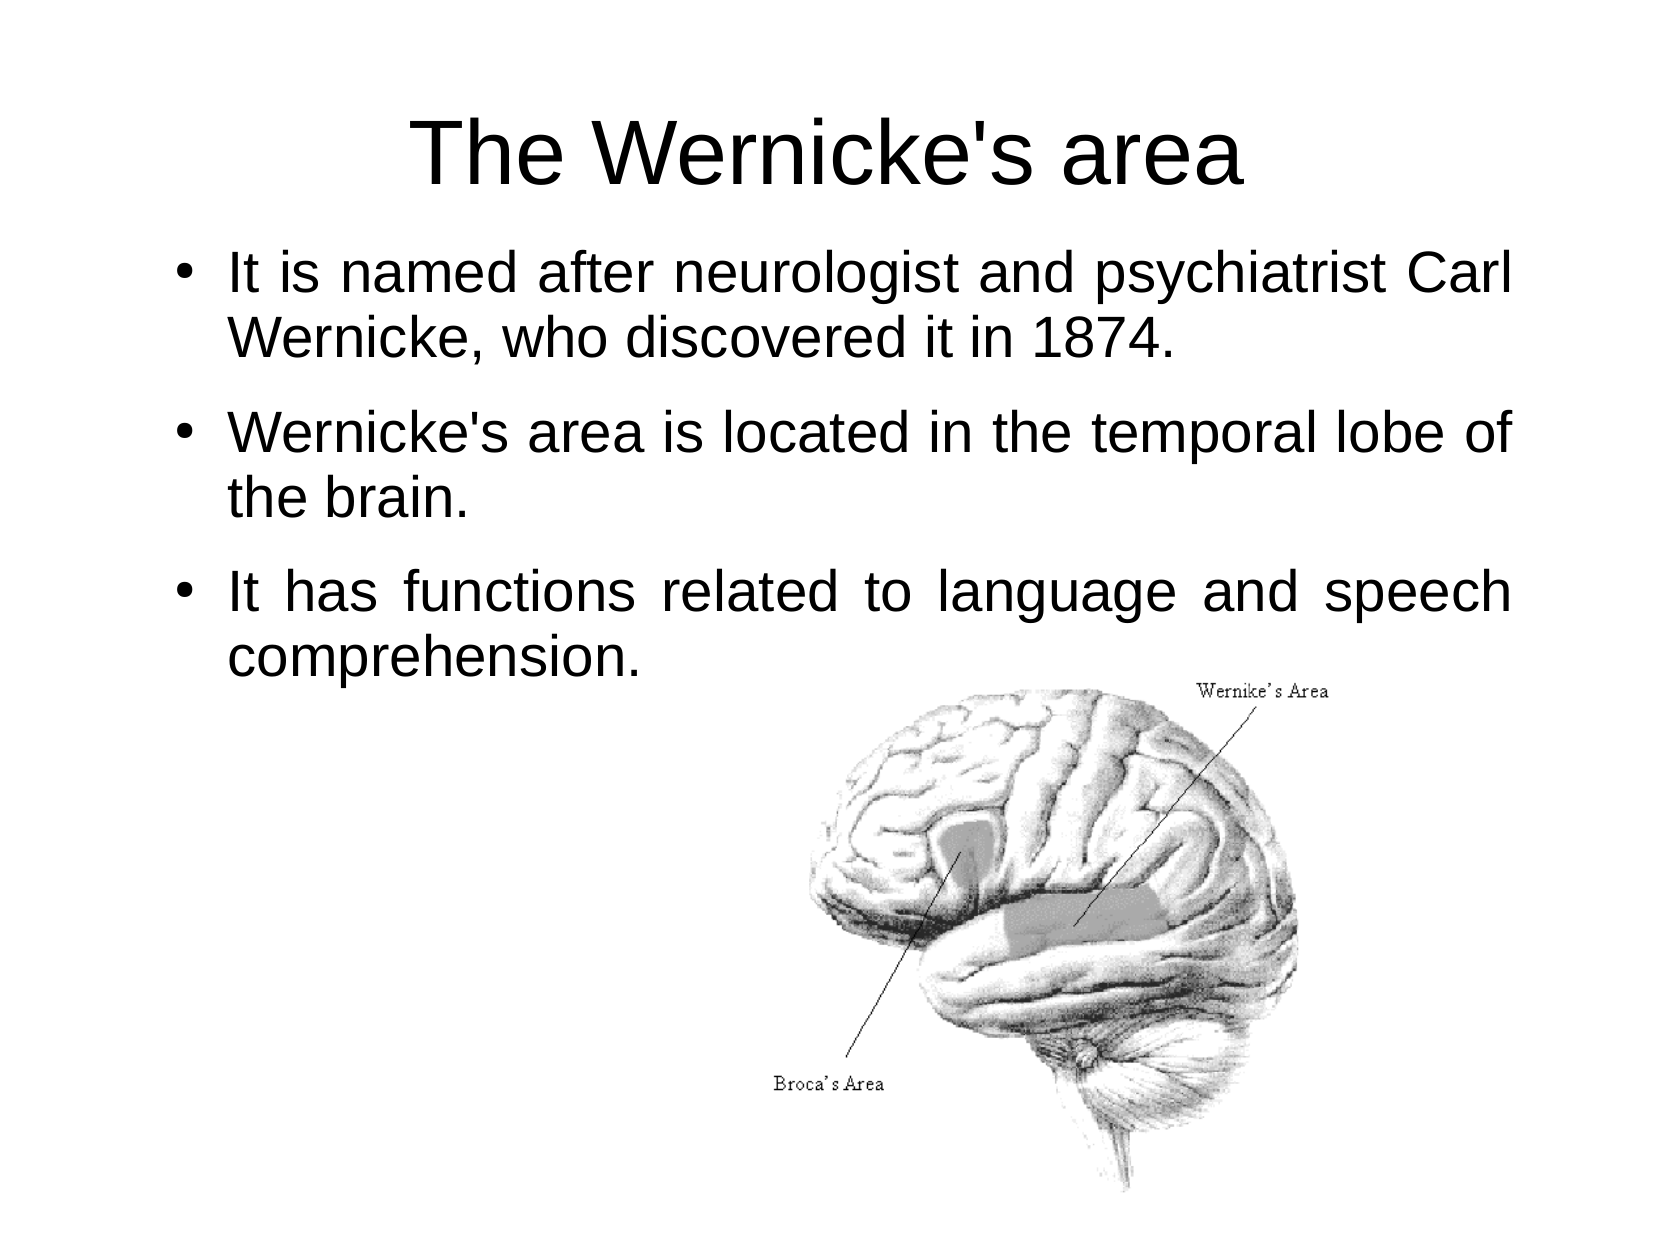

# The Wernicke's area
It is named after neurologist and psychiatrist Carl Wernicke, who discovered it in 1874.
Wernicke's area is located in the temporal lobe of the brain.
It has functions related to language and speech comprehension.